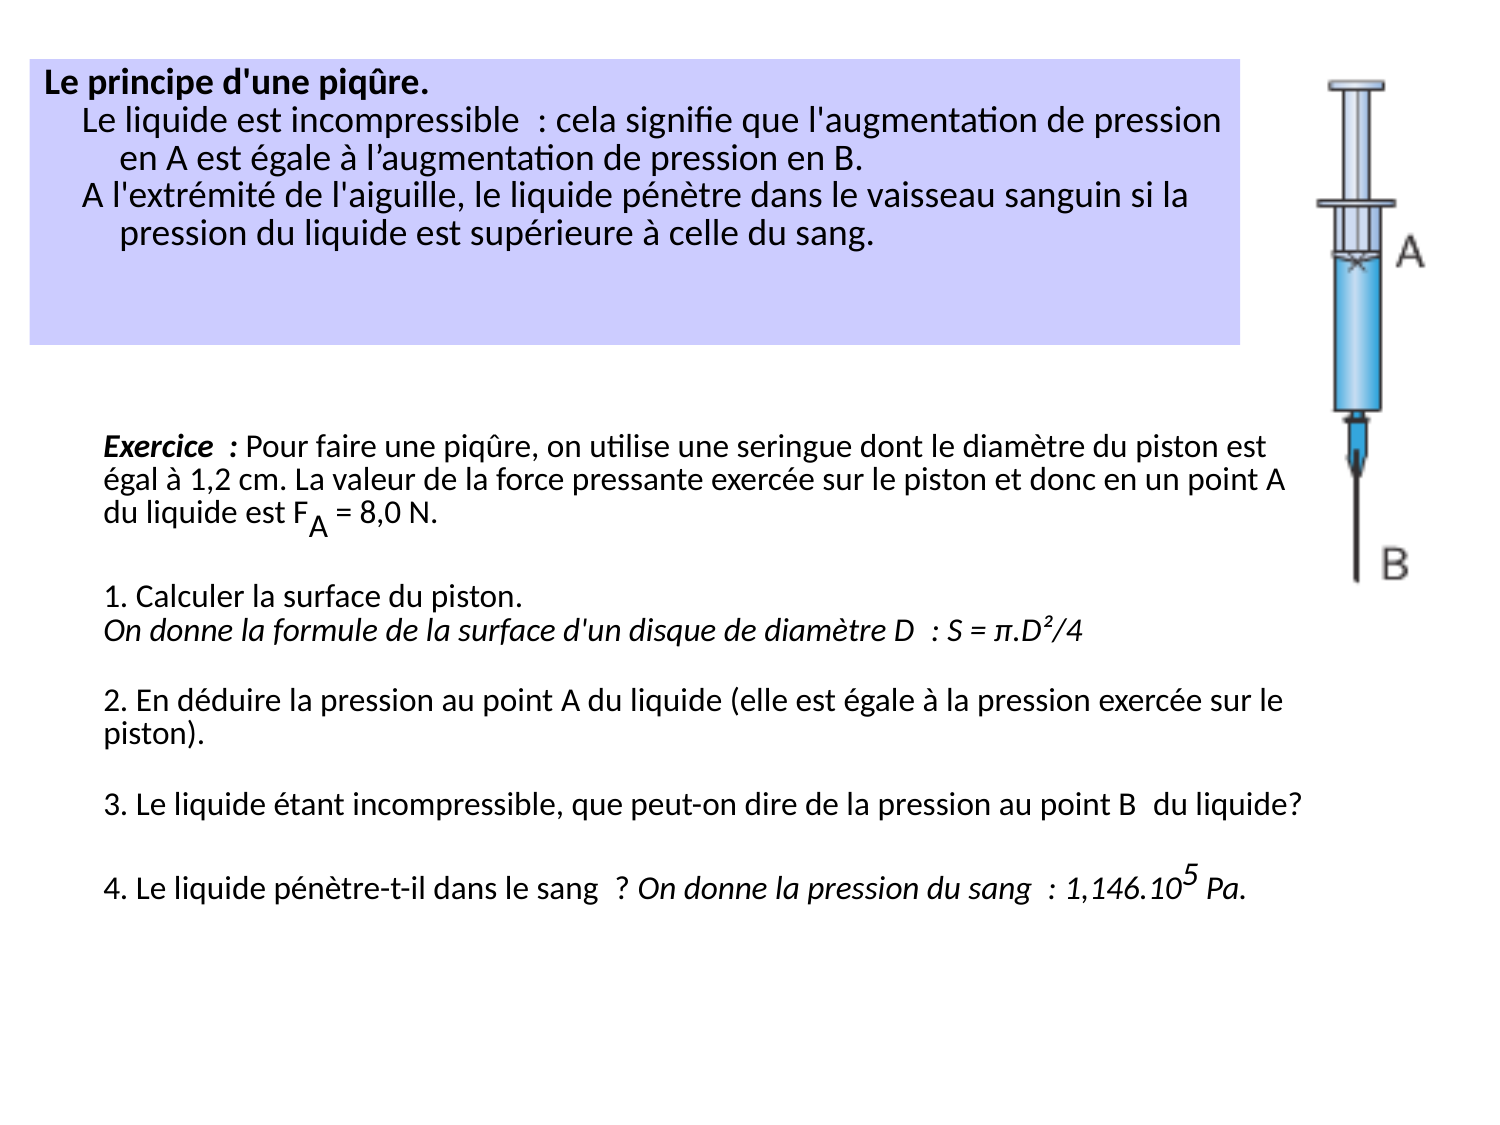

Le principe d'une piqûre.
Le liquide est incompressible  : cela signifie que l'augmentation de pression en A est égale à l’augmentation de pression en B.
A l'extrémité de l'aiguille, le liquide pénètre dans le vaisseau sanguin si la pression du liquide est supérieure à celle du sang.
Exercice  : Pour faire une piqûre, on utilise une seringue dont le diamètre du piston est égal à 1,2 cm. La valeur de la force pressante exercée sur le piston et donc en un point A du liquide est FA = 8,0 N.
1. Calculer la surface du piston.
On donne la formule de la surface d'un disque de diamètre D  : S = π.D²/4
2. En déduire la pression au point A du liquide (elle est égale à la pression exercée sur le piston).
3. Le liquide étant incompressible, que peut-on dire de la pression au point B  du liquide?
4. Le liquide pénètre-t-il dans le sang  ? On donne la pression du sang  : 1,146.105 Pa.